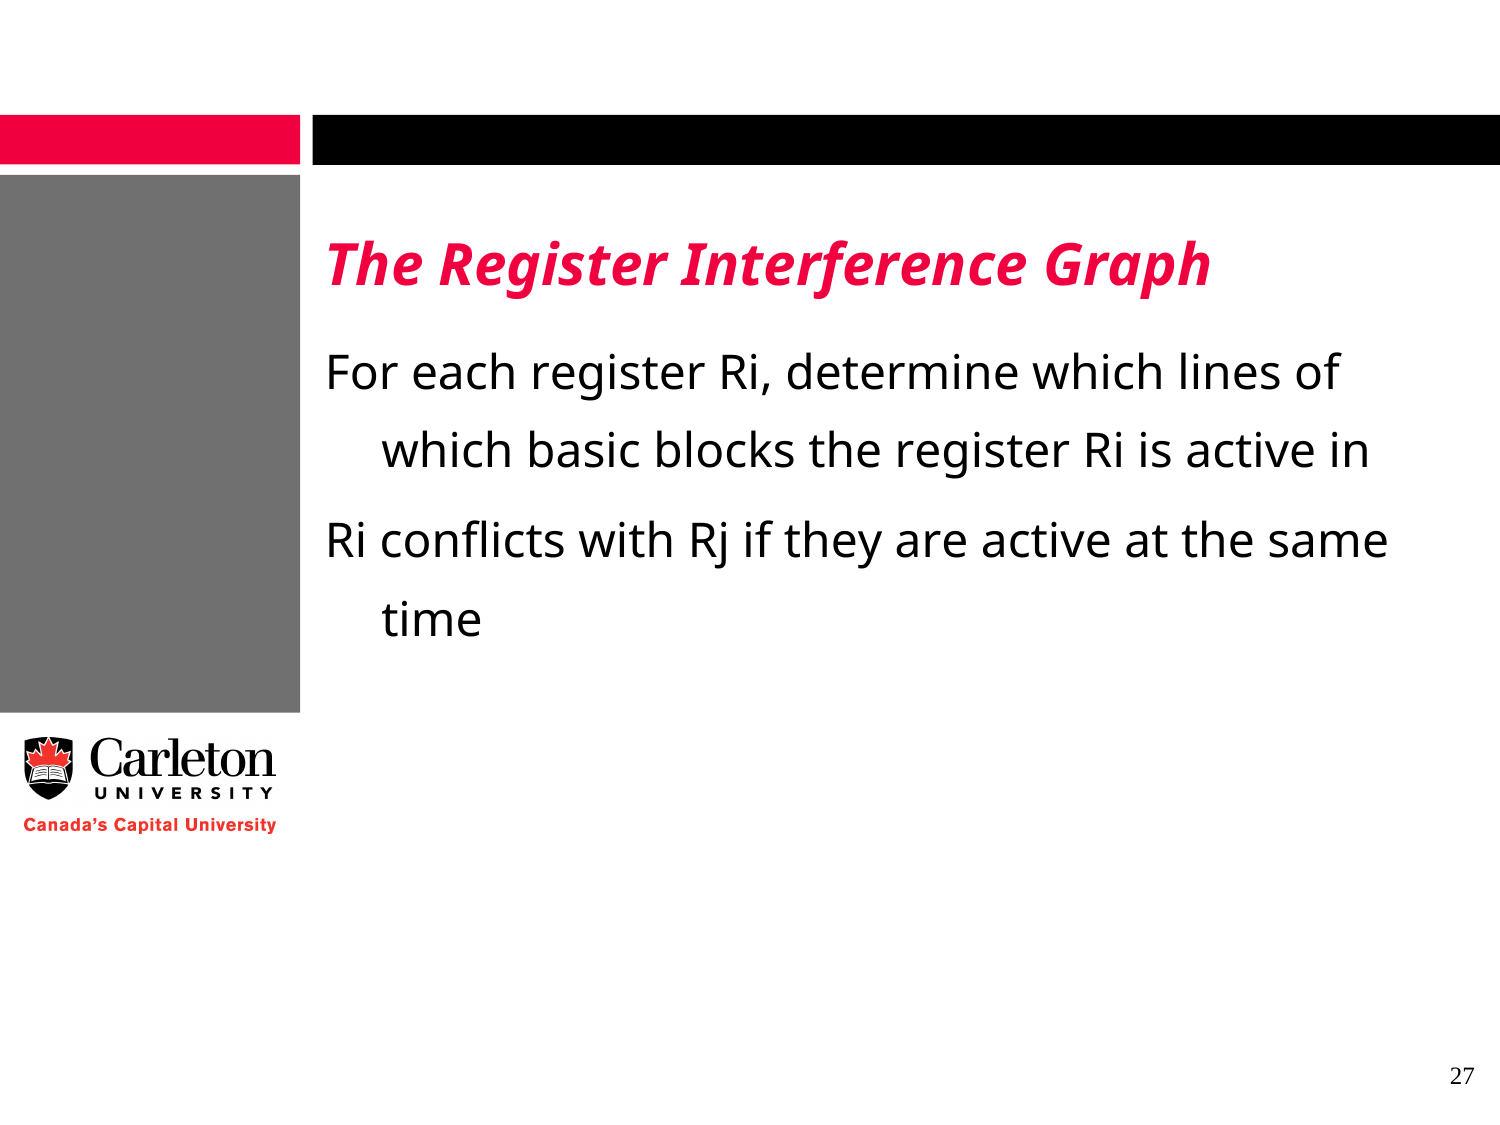

# The Register Interference Graph
For each register Ri, determine which lines of which basic blocks the register Ri is active in
Ri conflicts with Rj if they are active at the same time
27